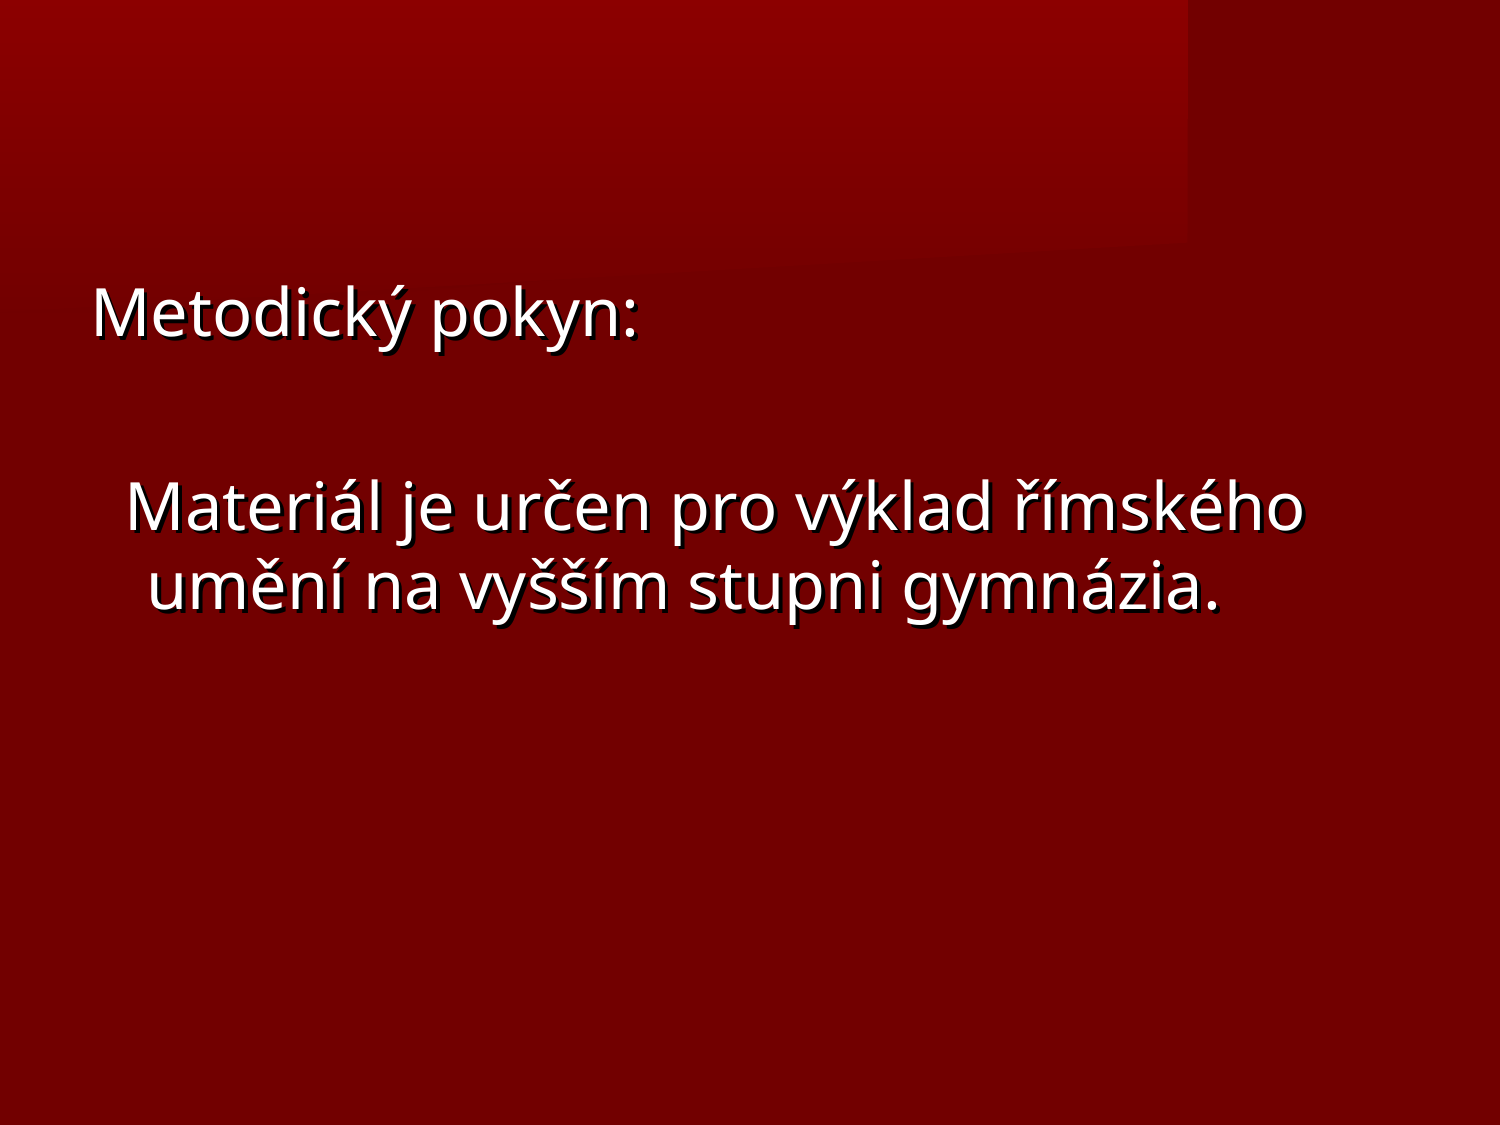

# Metodický pokyn:
 Materiál je určen pro výklad římského umění na vyšším stupni gymnázia.